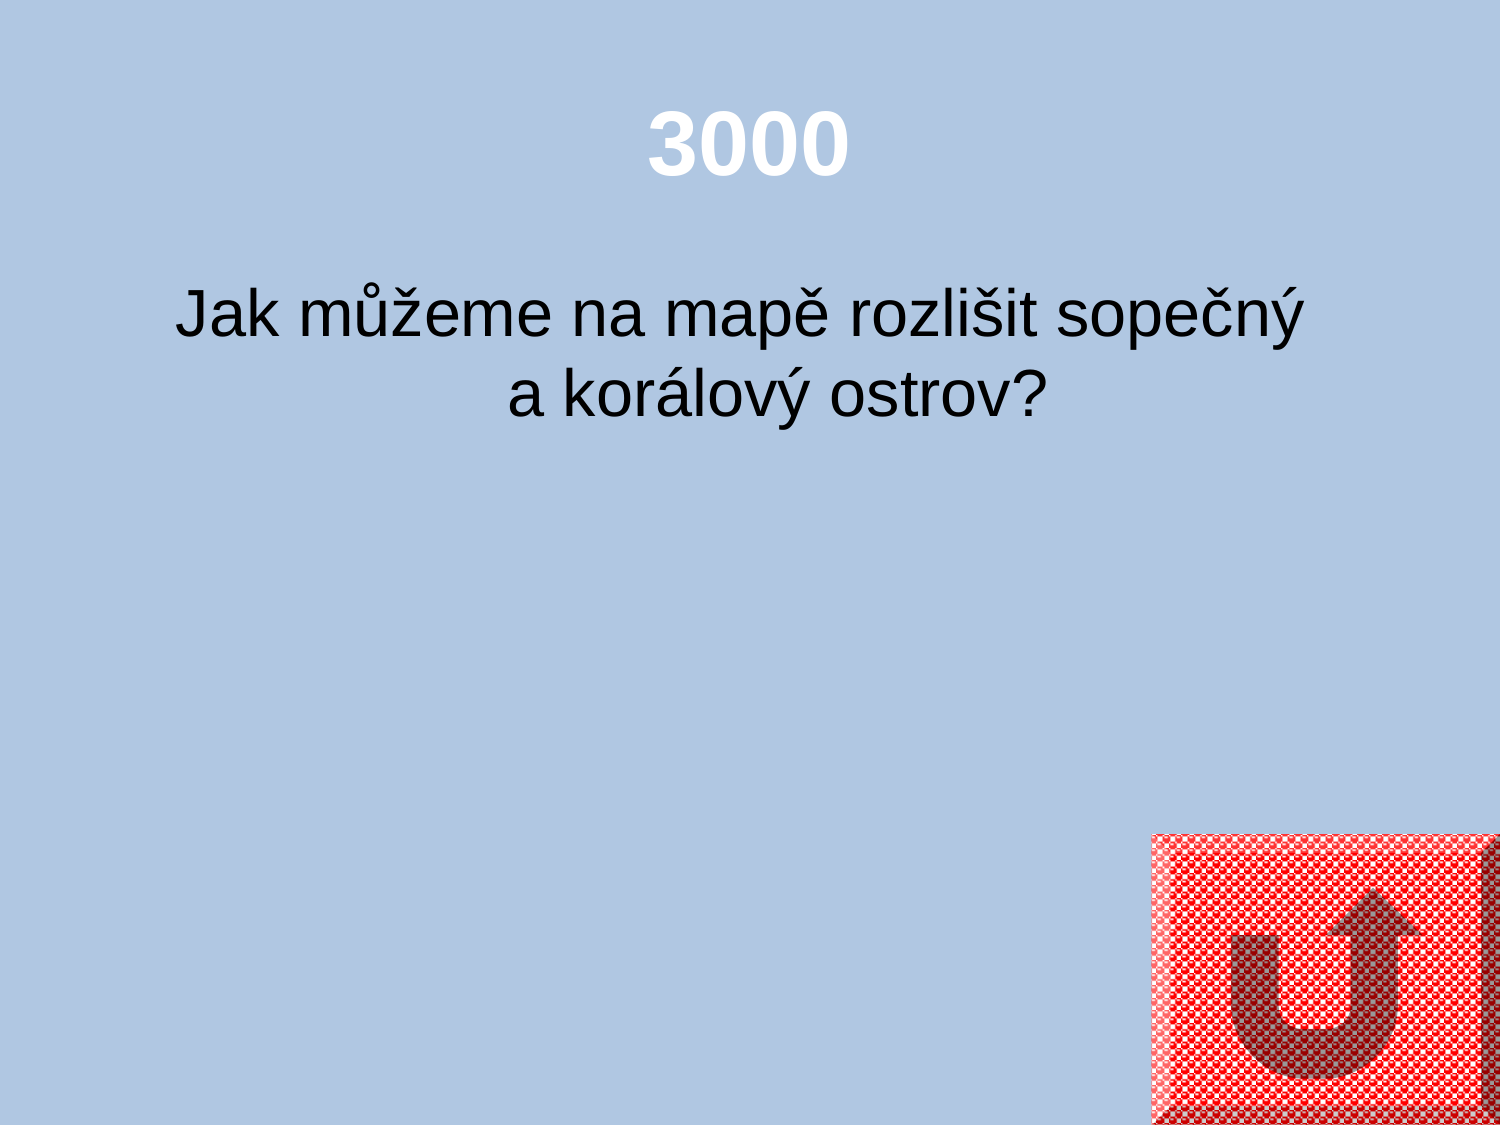

# 3000
Jak můžeme na mapě rozlišit sopečný
a korálový ostrov?